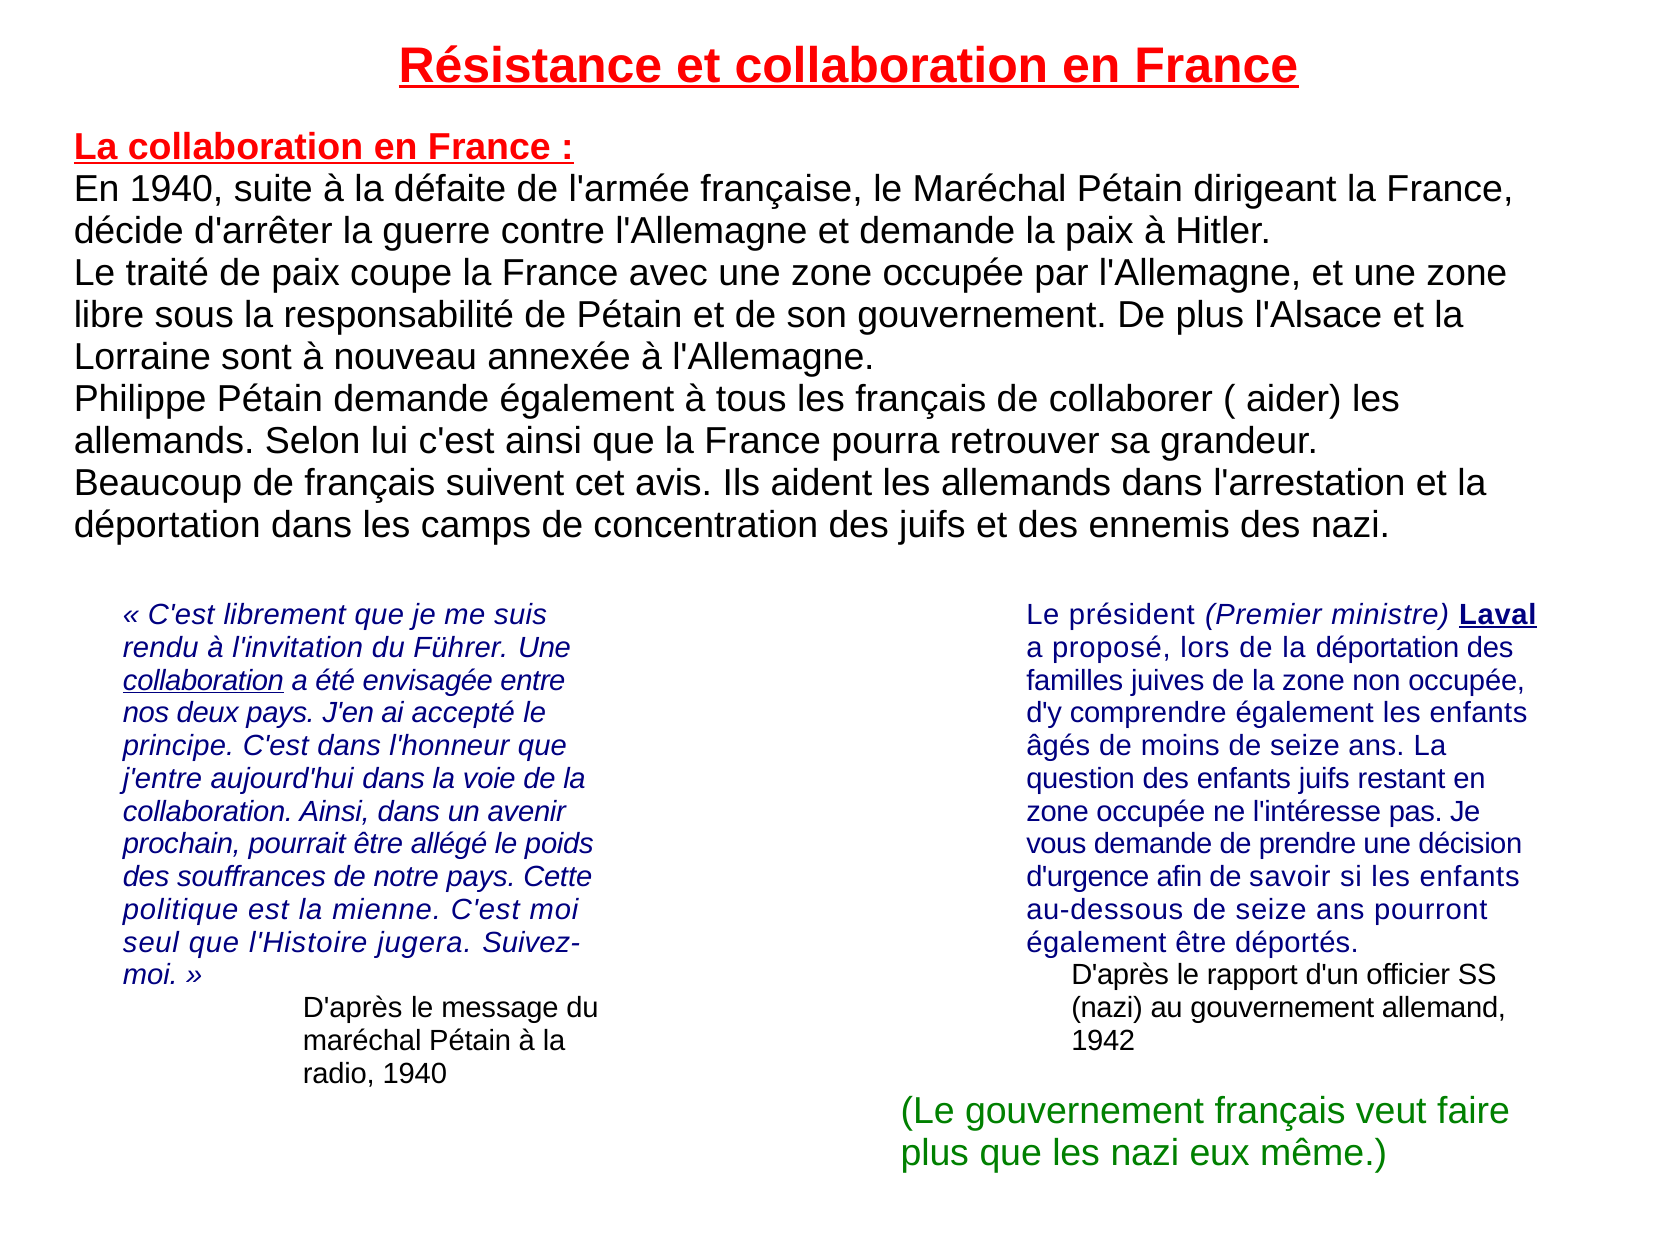

Résistance et collaboration en France
La collaboration en France :
En 1940, suite à la défaite de l'armée française, le Maréchal Pétain dirigeant la France, décide d'arrêter la guerre contre l'Allemagne et demande la paix à Hitler.
Le traité de paix coupe la France avec une zone occupée par l'Allemagne, et une zone libre sous la responsabilité de Pétain et de son gouvernement. De plus l'Alsace et la Lorraine sont à nouveau annexée à l'Allemagne.
Philippe Pétain demande également à tous les français de collaborer ( aider) les allemands. Selon lui c'est ainsi que la France pourra retrouver sa grandeur.
Beaucoup de français suivent cet avis. Ils aident les allemands dans l'arrestation et la déportation dans les camps de concentration des juifs et des ennemis des nazi.
« C'est librement que je me suis rendu à l'invitation du Führer. Une collaboration a été envisagée entre nos deux pays. J'en ai accepté le principe. C'est dans l'honneur que j'entre aujourd'hui dans la voie de la collaboration. Ainsi, dans un avenir prochain, pourrait être allégé le poids des souffrances de notre pays. Cette politique est la mienne. C'est moi seul que l'Histoire jugera. Suivez-moi. »
D'après le message du maréchal Pétain à la radio, 1940
Le président (Premier ministre) Laval a proposé, lors de la déportation des familles juives de la zone non occupée, d'y comprendre également les enfants âgés de moins de seize ans. La question des enfants juifs restant en zone occupée ne l'intéresse pas. Je vous demande de prendre une décision d'urgence afin de savoir si les enfants au-dessous de seize ans pourront également être déportés.
D'après le rapport d'un officier SS (nazi) au gouvernement allemand, 1942
(Le gouvernement français veut faire plus que les nazi eux même.)